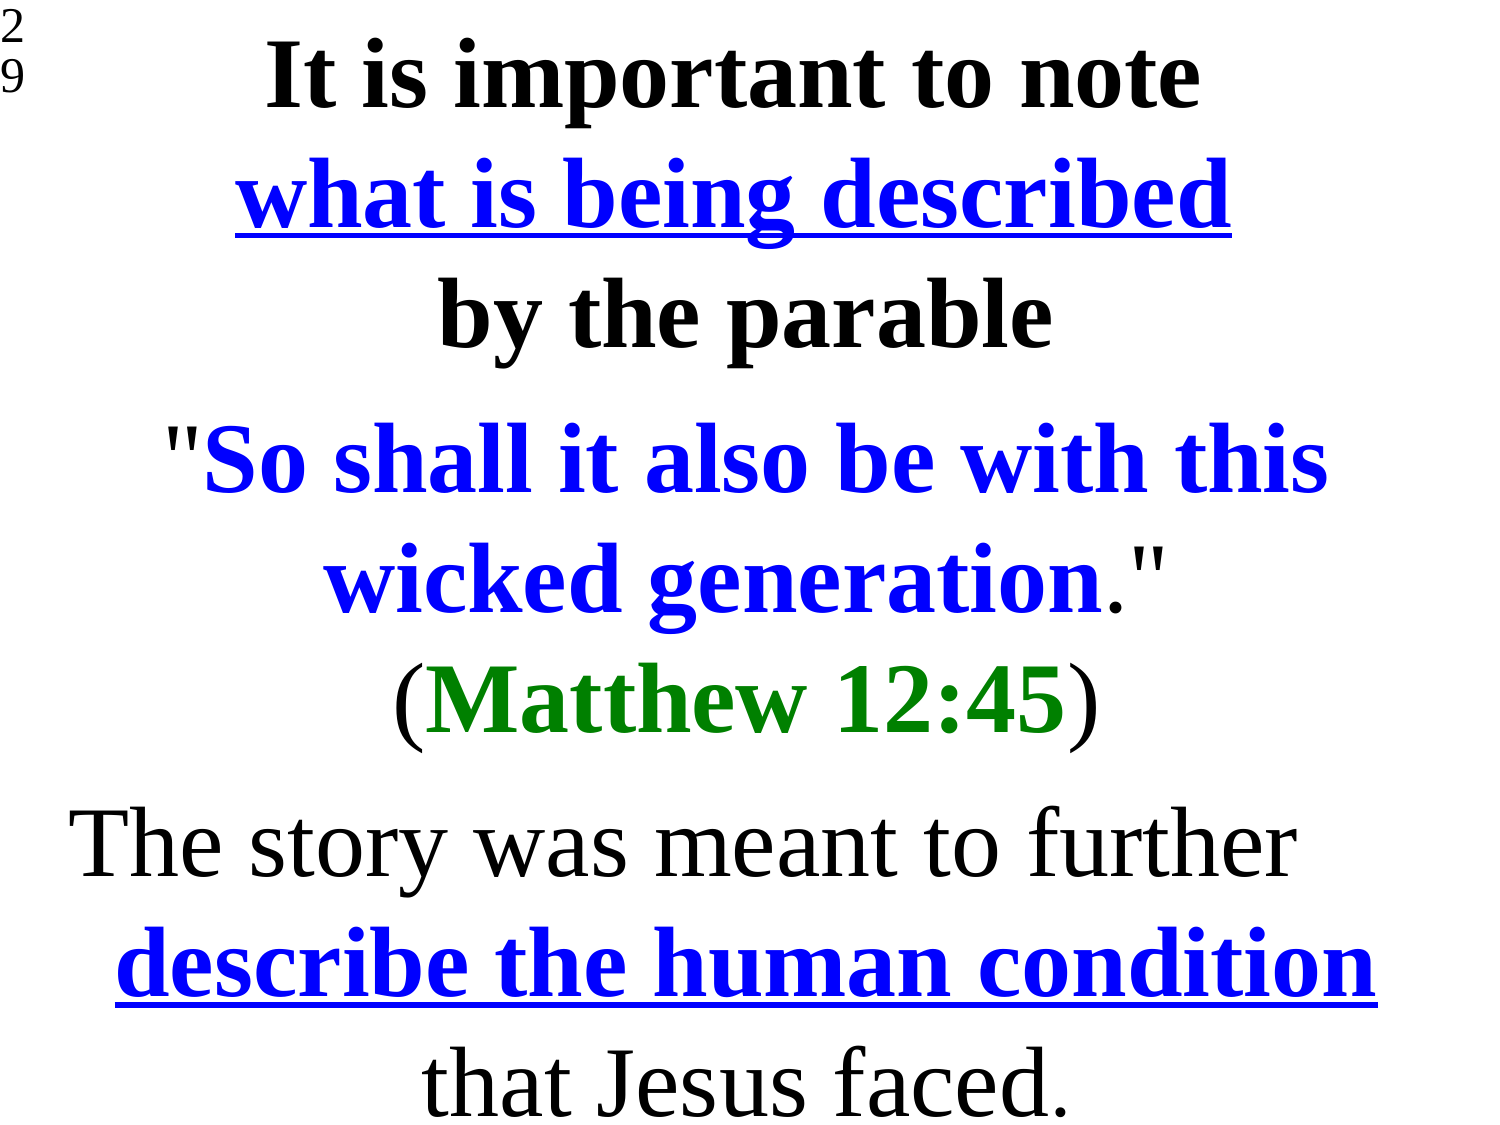

It is important to note
what is being described
by the parable
"So shall it also be with this wicked generation."
(Matthew 12:45)
The story was meant to further describe the human condition that Jesus faced.